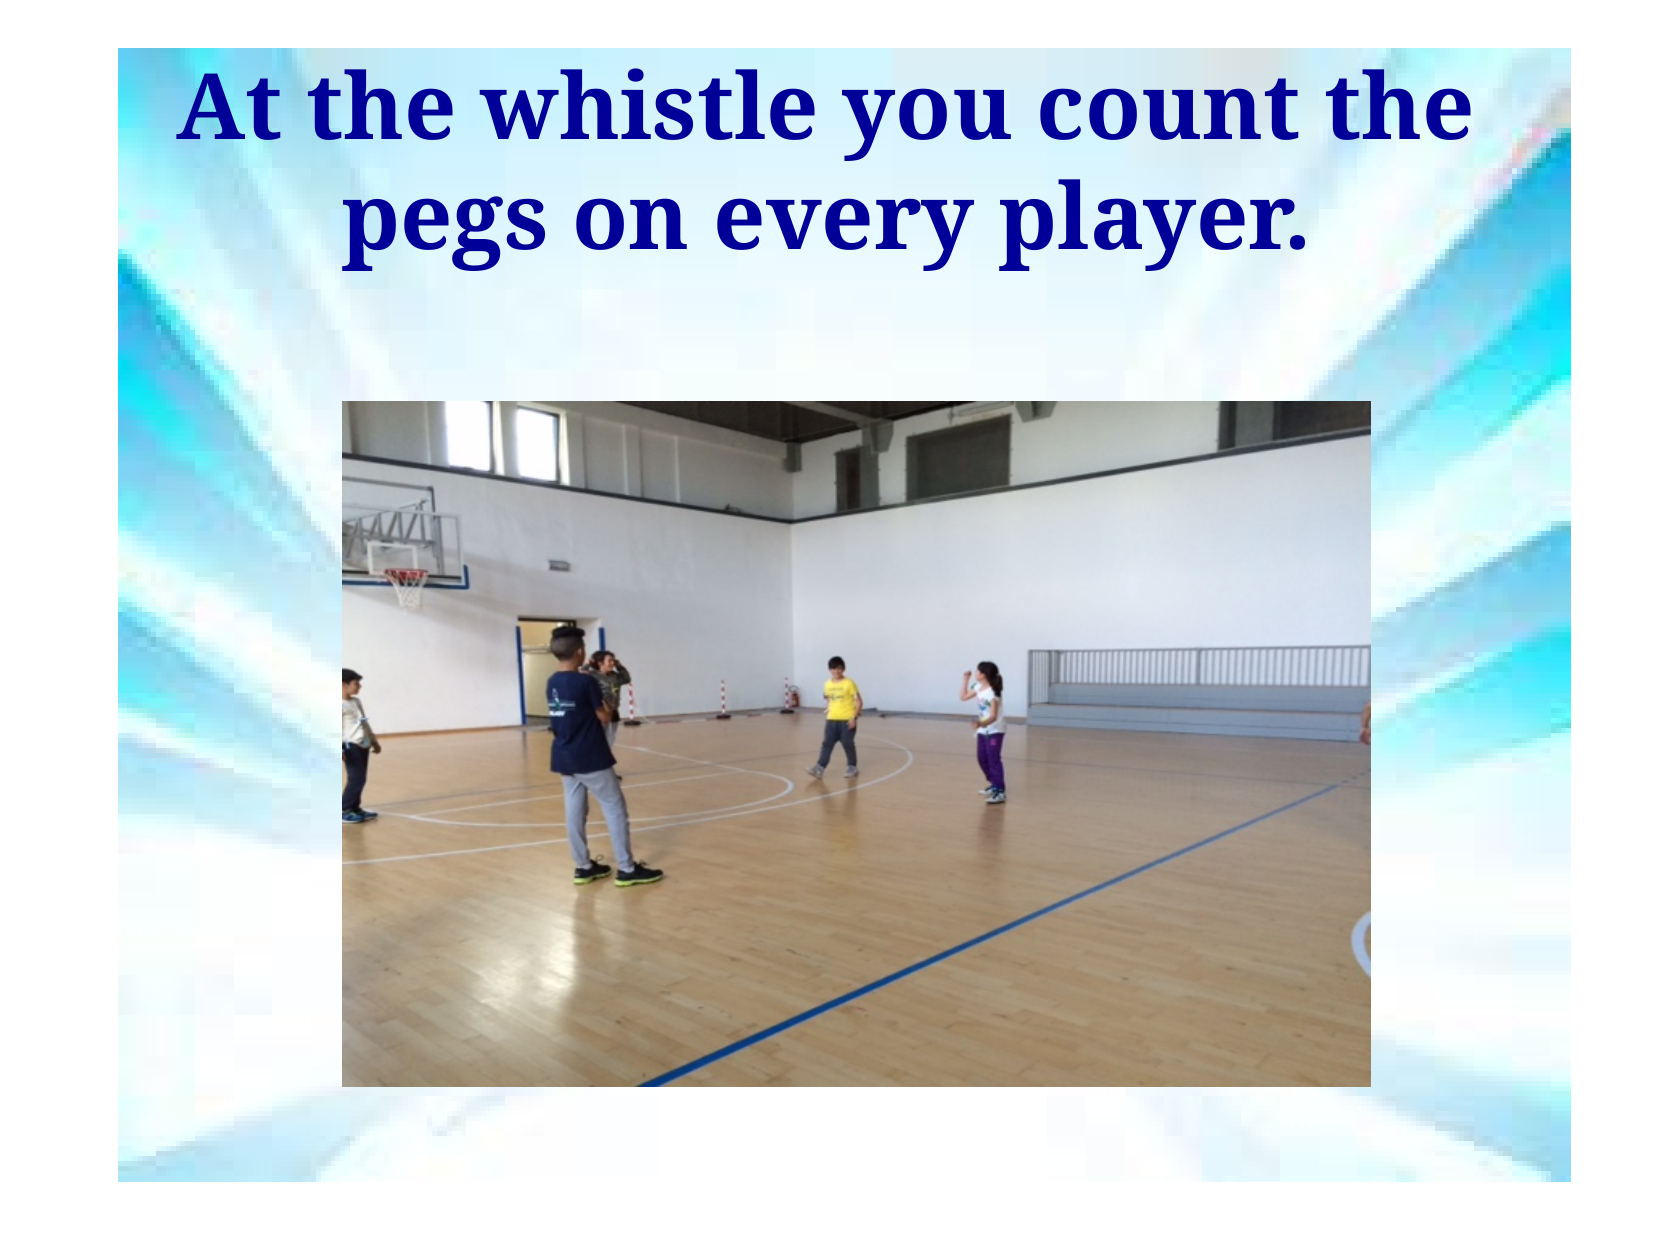

# At the whistle you count the pegs on every player.